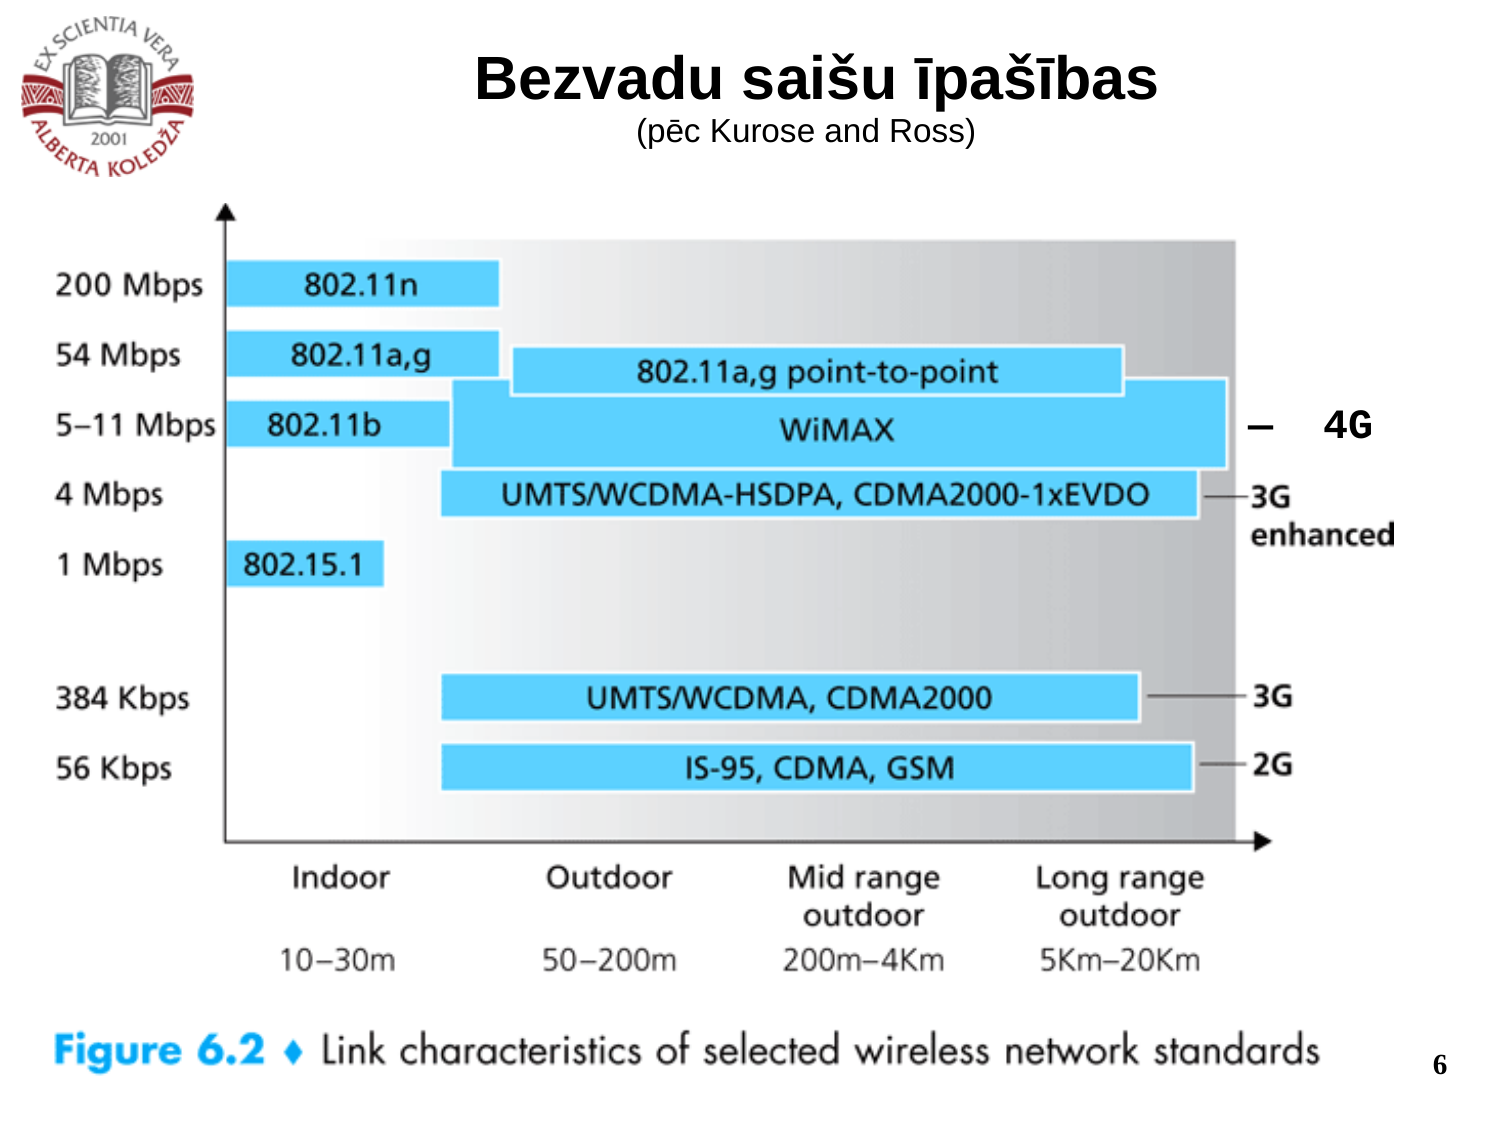

# Bezvadu saišu īpašības (pēc Kurose and Ross)
— 4G